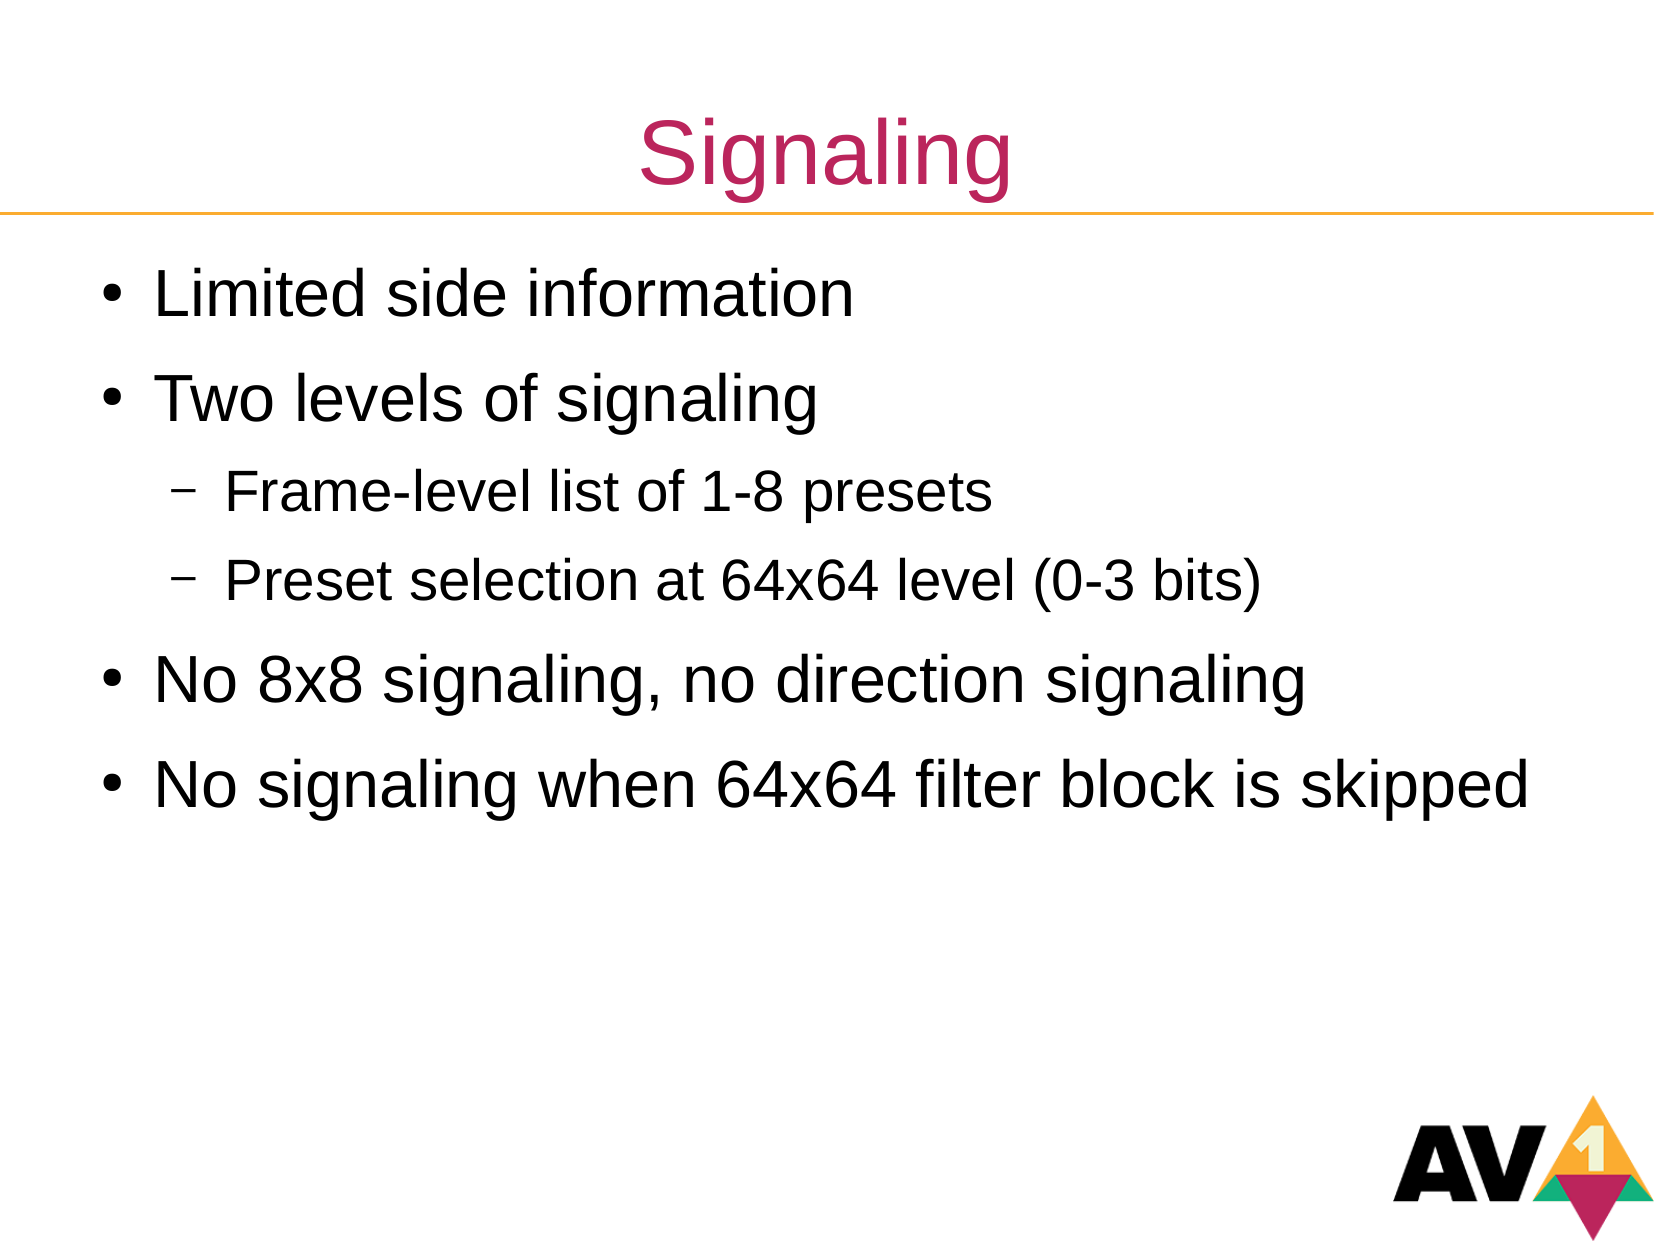

# Signaling
Limited side information
Two levels of signaling
Frame-level list of 1-8 presets
Preset selection at 64x64 level (0-3 bits)
No 8x8 signaling, no direction signaling
No signaling when 64x64 filter block is skipped